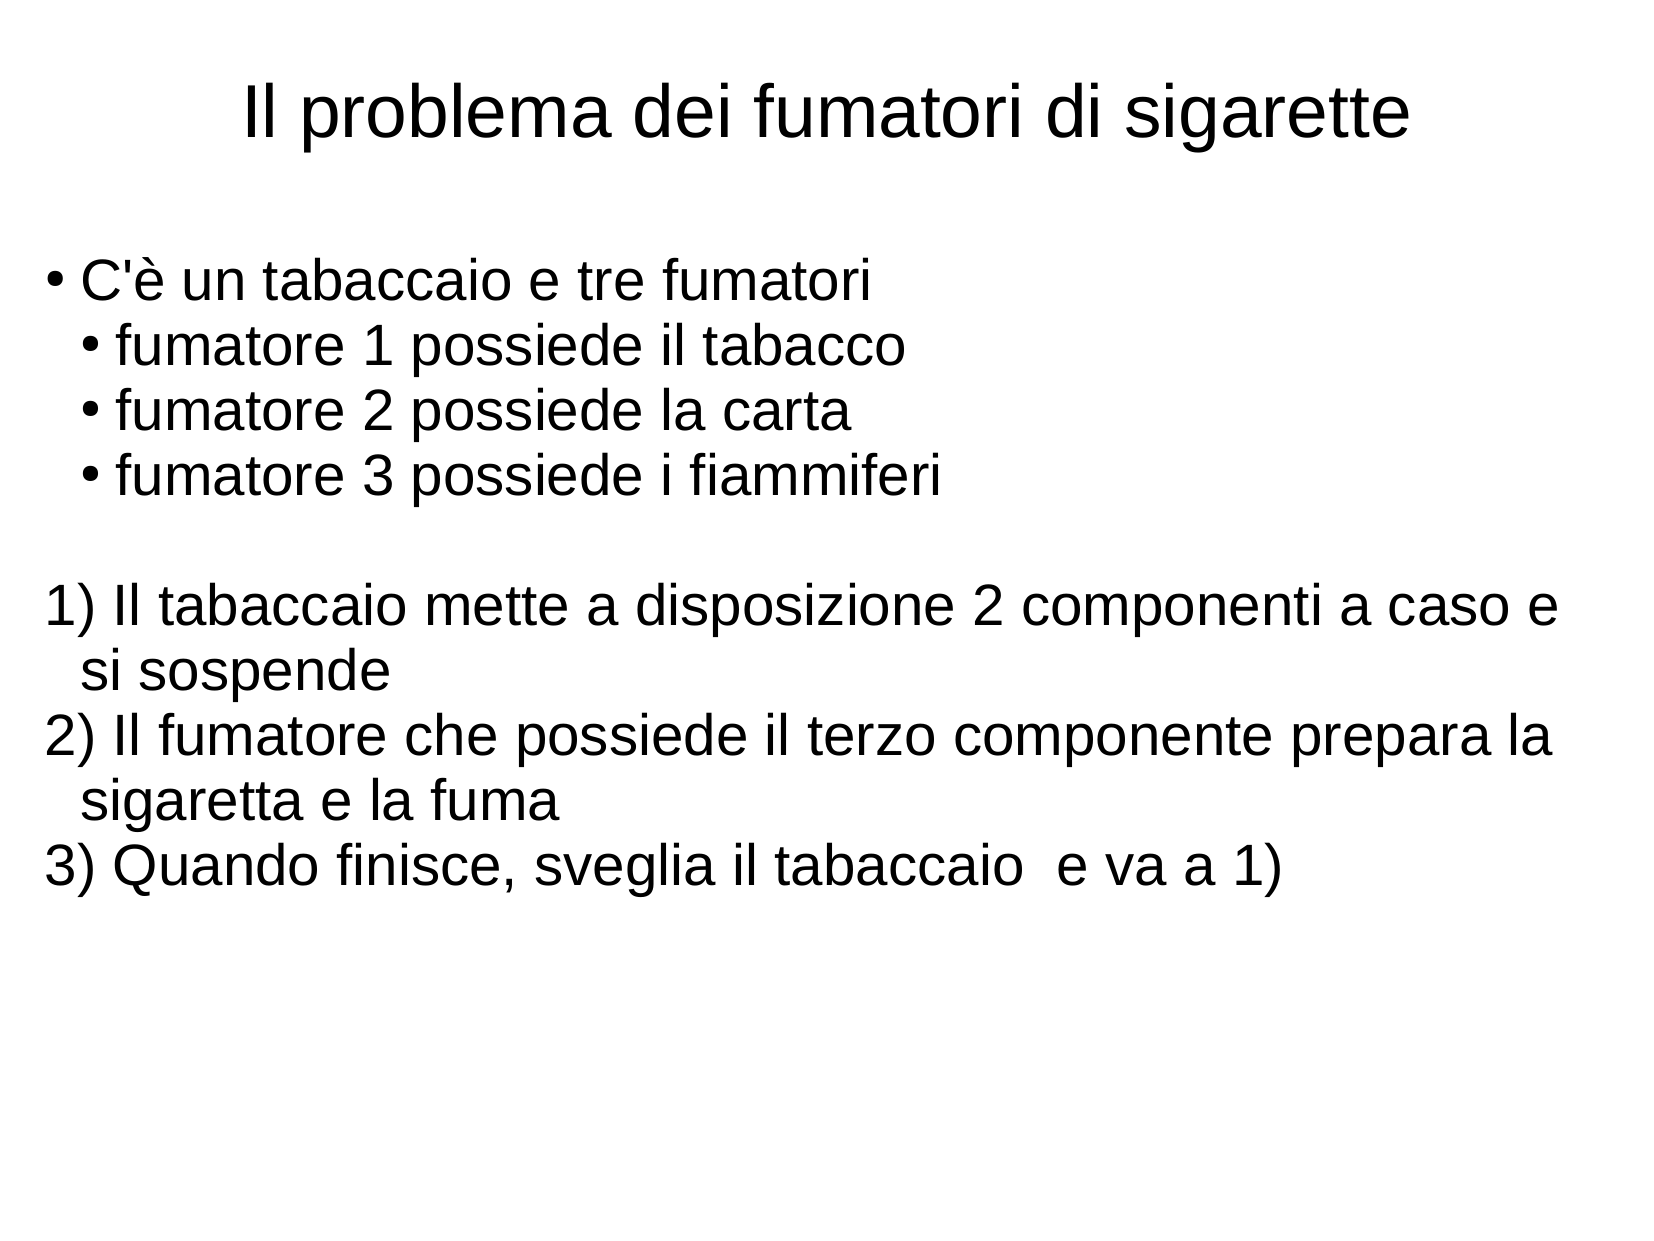

# Il problema dei fumatori di sigarette
C'è un tabaccaio e tre fumatori
fumatore 1 possiede il tabacco
fumatore 2 possiede la carta
fumatore 3 possiede i fiammiferi
 Il tabaccaio mette a disposizione 2 componenti a caso e si sospende
 Il fumatore che possiede il terzo componente prepara la sigaretta e la fuma
 Quando finisce, sveglia il tabaccaio e va a 1)